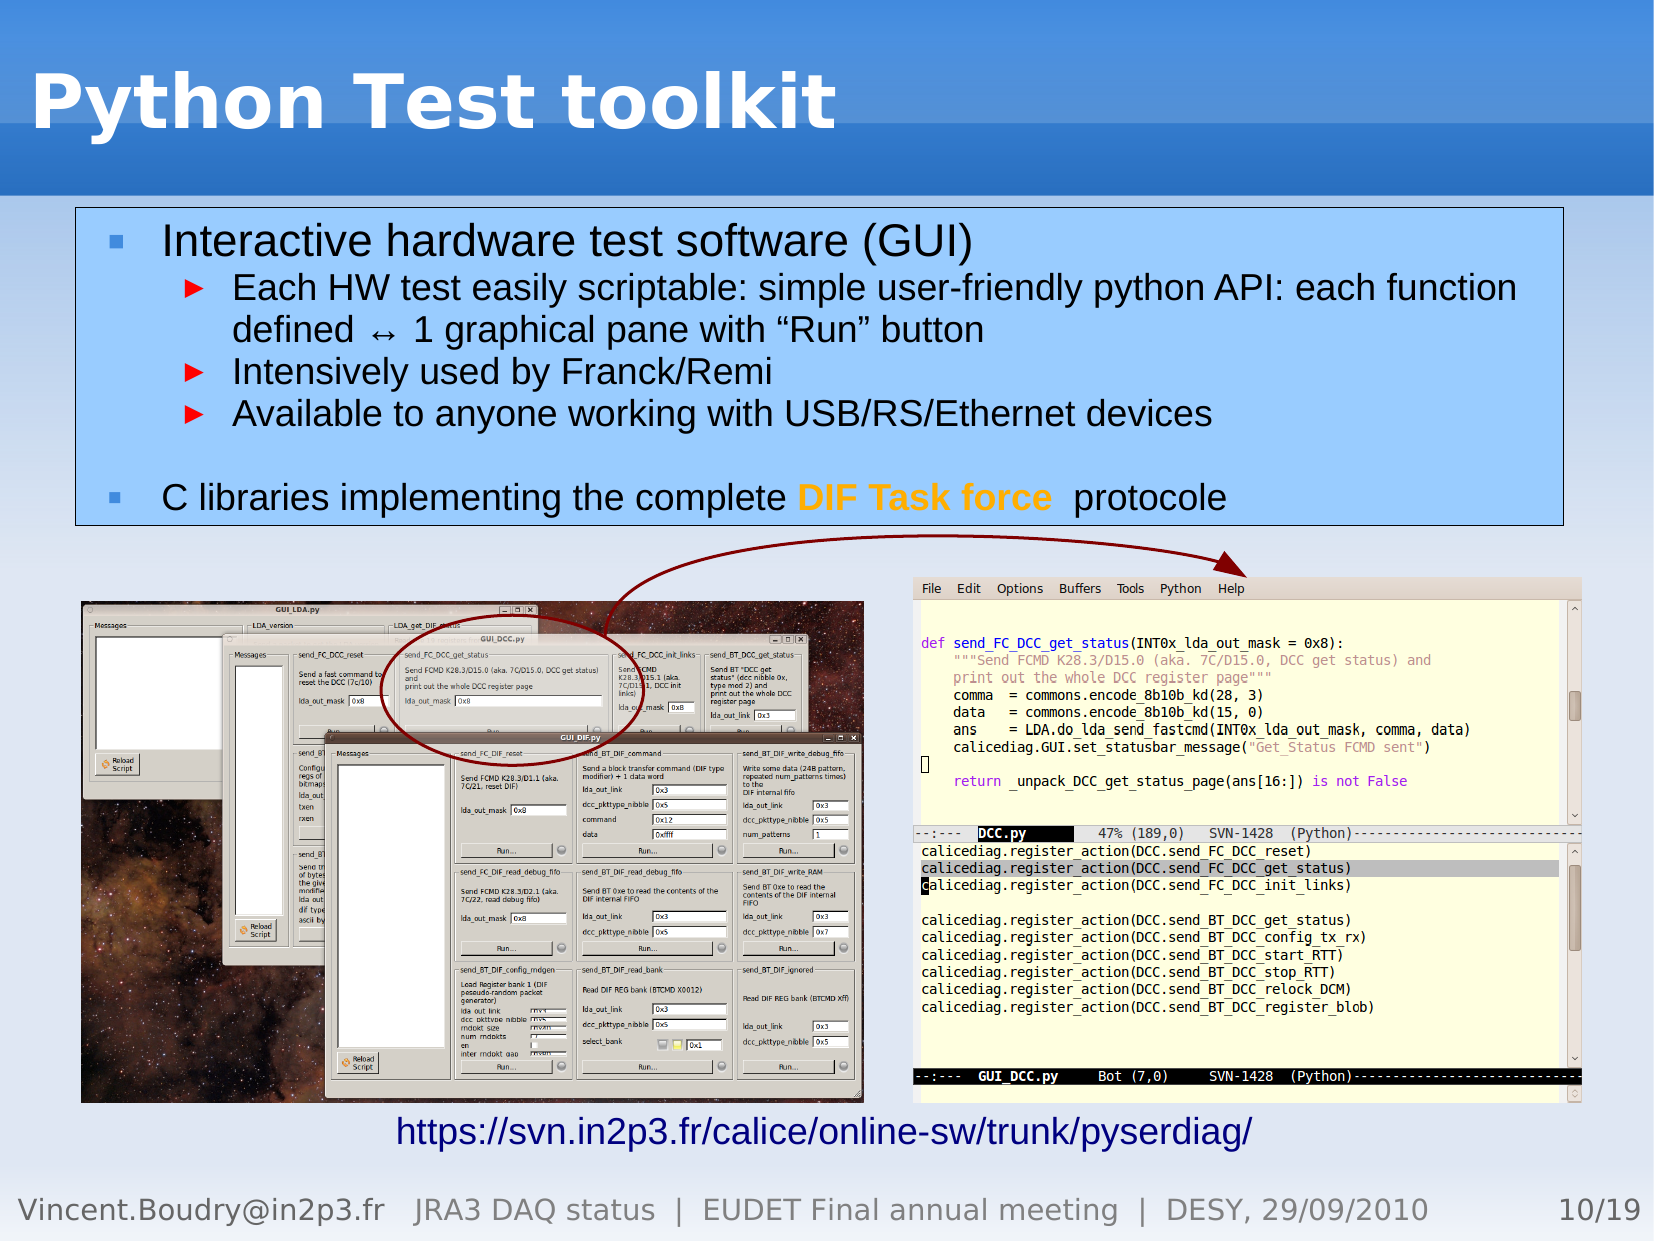

# Python Test toolkit
Interactive hardware test software (GUI)
Each HW test easily scriptable: simple user-friendly python API: each function defined ↔ 1 graphical pane with “Run” button
Intensively used by Franck/Remi
Available to anyone working with USB/RS/Ethernet devices
C libraries implementing the complete DIF Task force protocole
https://svn.in2p3.fr/calice/online-sw/trunk/pyserdiag/
Vincent.Boudry@in2p3.fr
JRA3 DAQ status | EUDET Final annual meeting | DESY, 29/09/2010
10